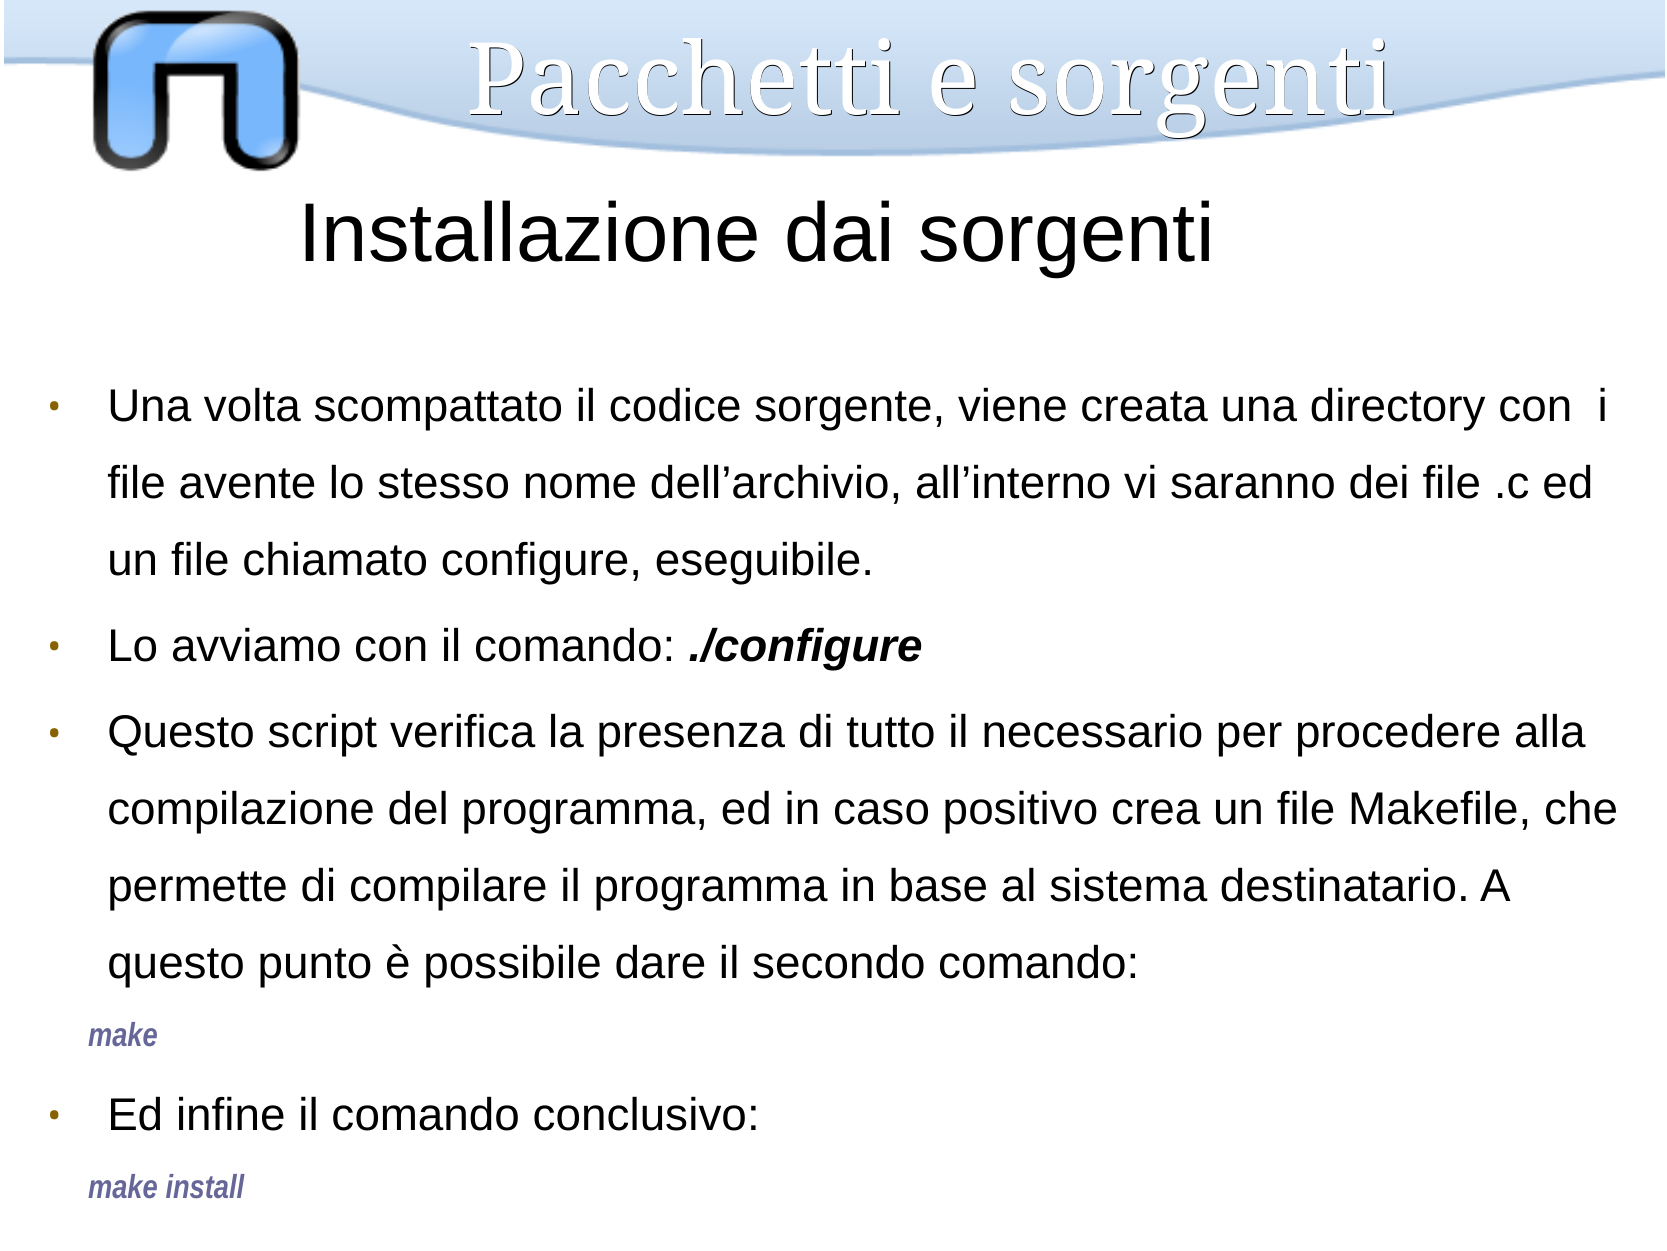

Pacchetti e sorgenti
# Installazione dai sorgenti
Una volta scompattato il codice sorgente, viene creata una directory con i file avente lo stesso nome dell’archivio, all’interno vi saranno dei file .c ed un file chiamato configure, eseguibile.
Lo avviamo con il comando: ./configure
Questo script verifica la presenza di tutto il necessario per procedere alla compilazione del programma, ed in caso positivo crea un file Makefile, che permette di compilare il programma in base al sistema destinatario. A questo punto è possibile dare il secondo comando:
make
Ed infine il comando conclusivo:
make install